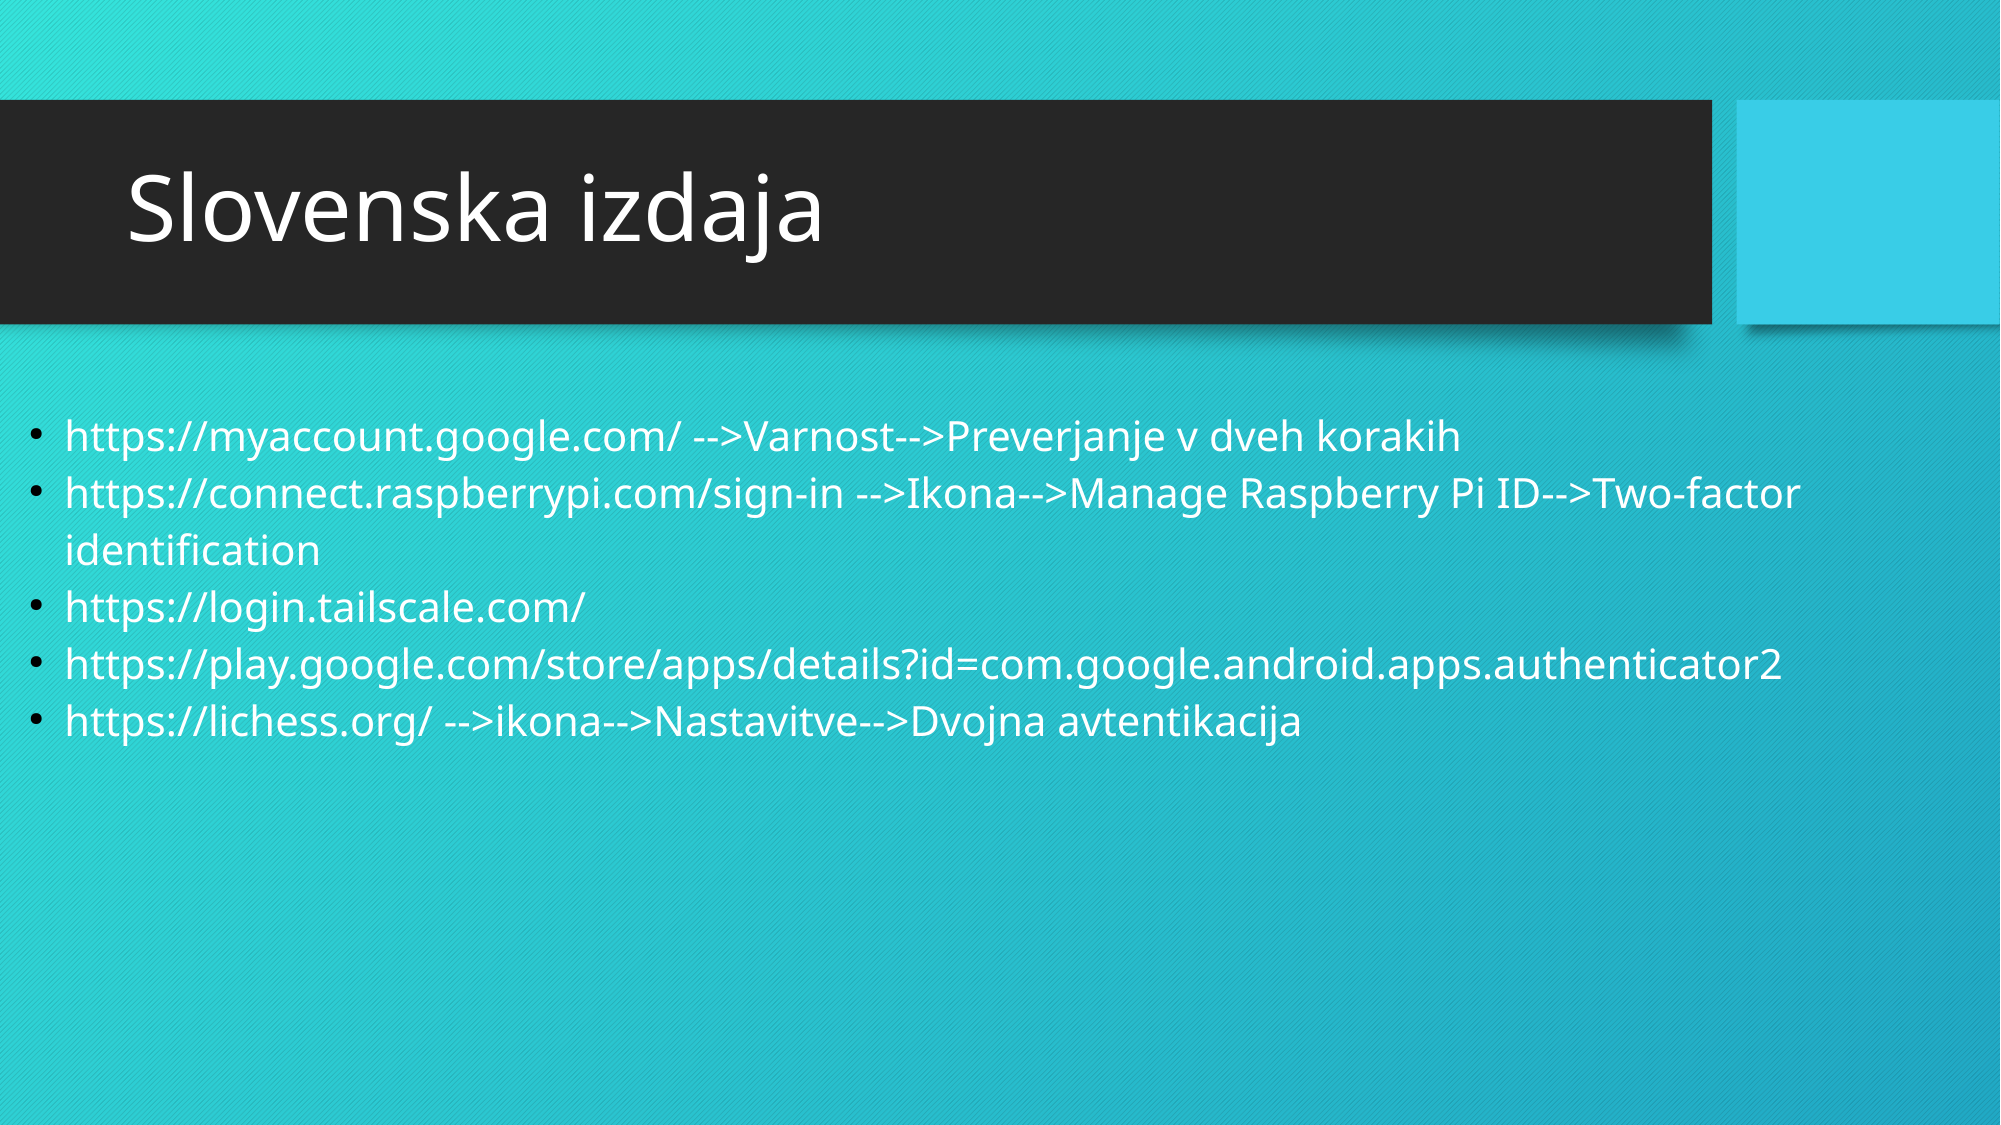

# Slovenska izdaja
https://myaccount.google.com/ -->Varnost-->Preverjanje v dveh korakih
https://connect.raspberrypi.com/sign-in -->Ikona-->Manage Raspberry Pi ID-->Two-factor identification
https://login.tailscale.com/
https://play.google.com/store/apps/details?id=com.google.android.apps.authenticator2
https://lichess.org/ -->ikona-->Nastavitve-->Dvojna avtentikacija